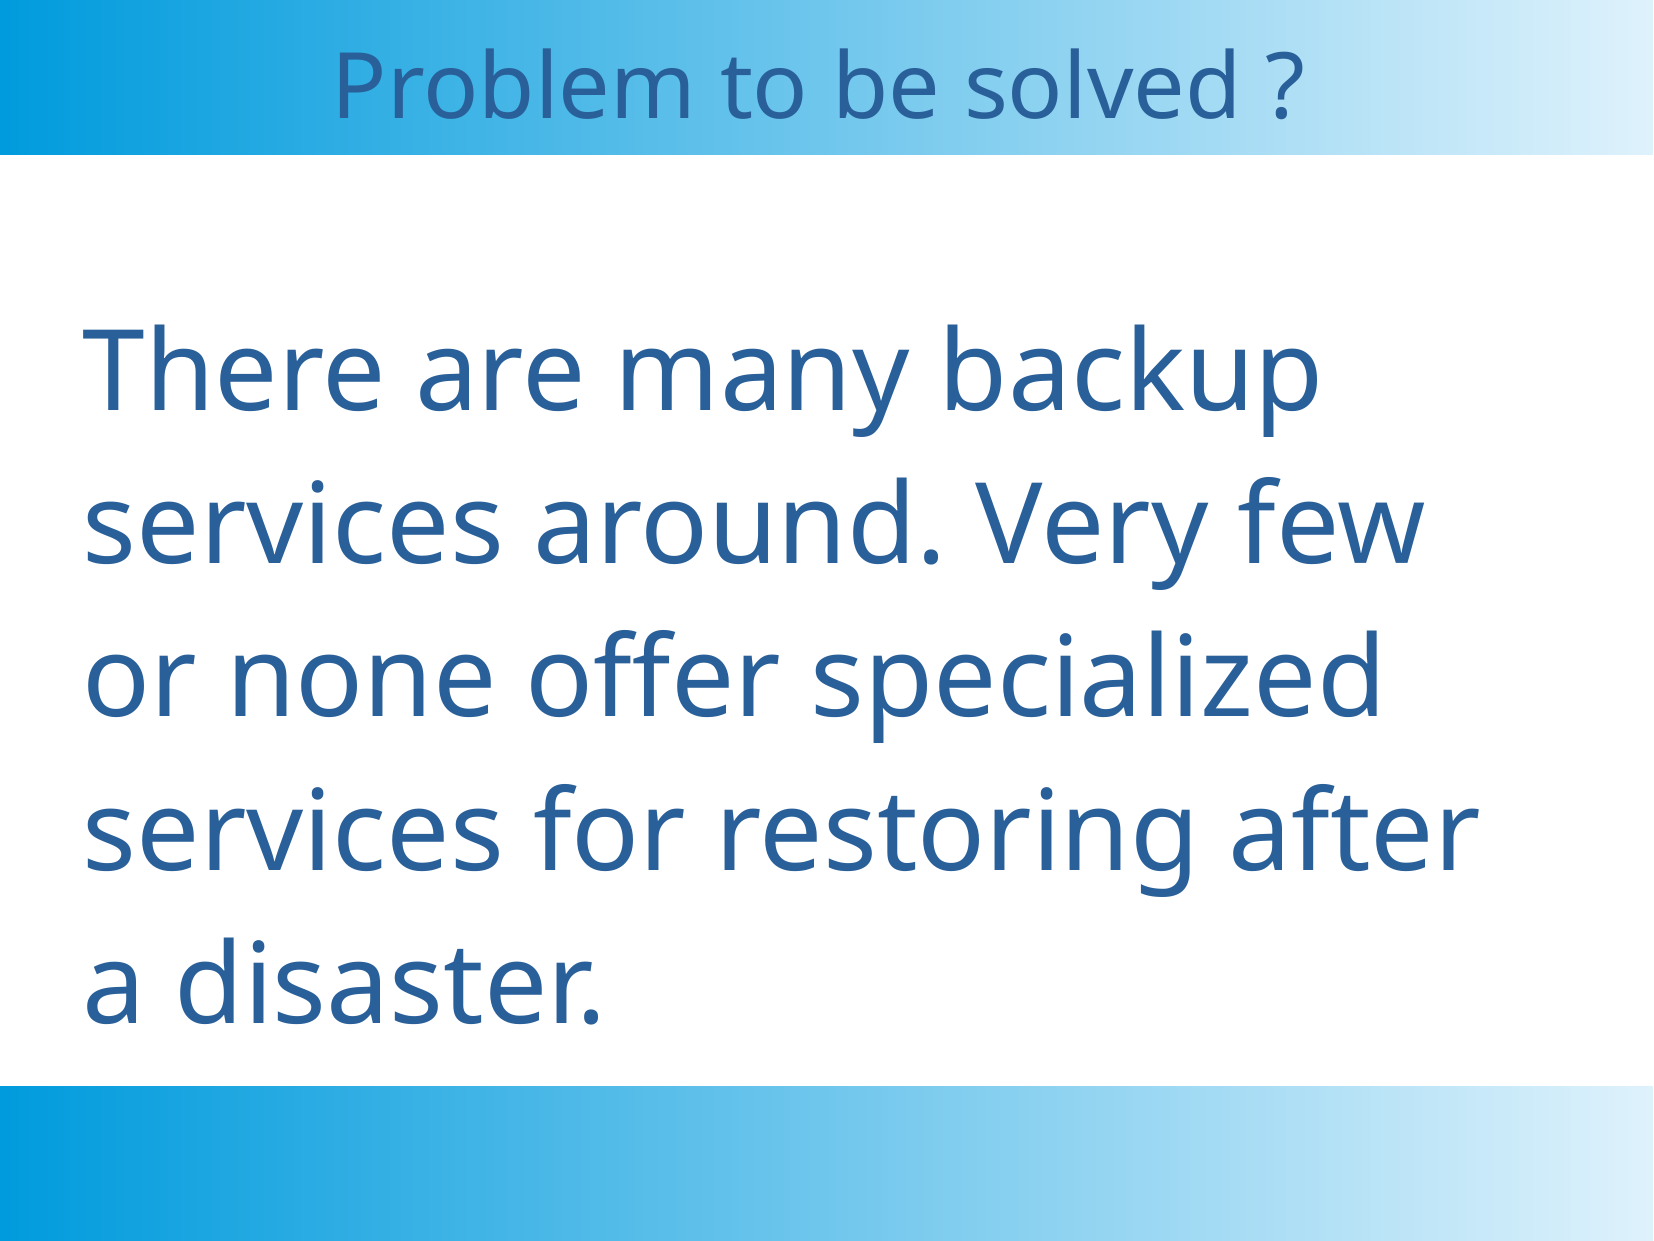

# Problem to be solved ?
There are many backup services around. Very few or none offer specialized services for restoring after a disaster.